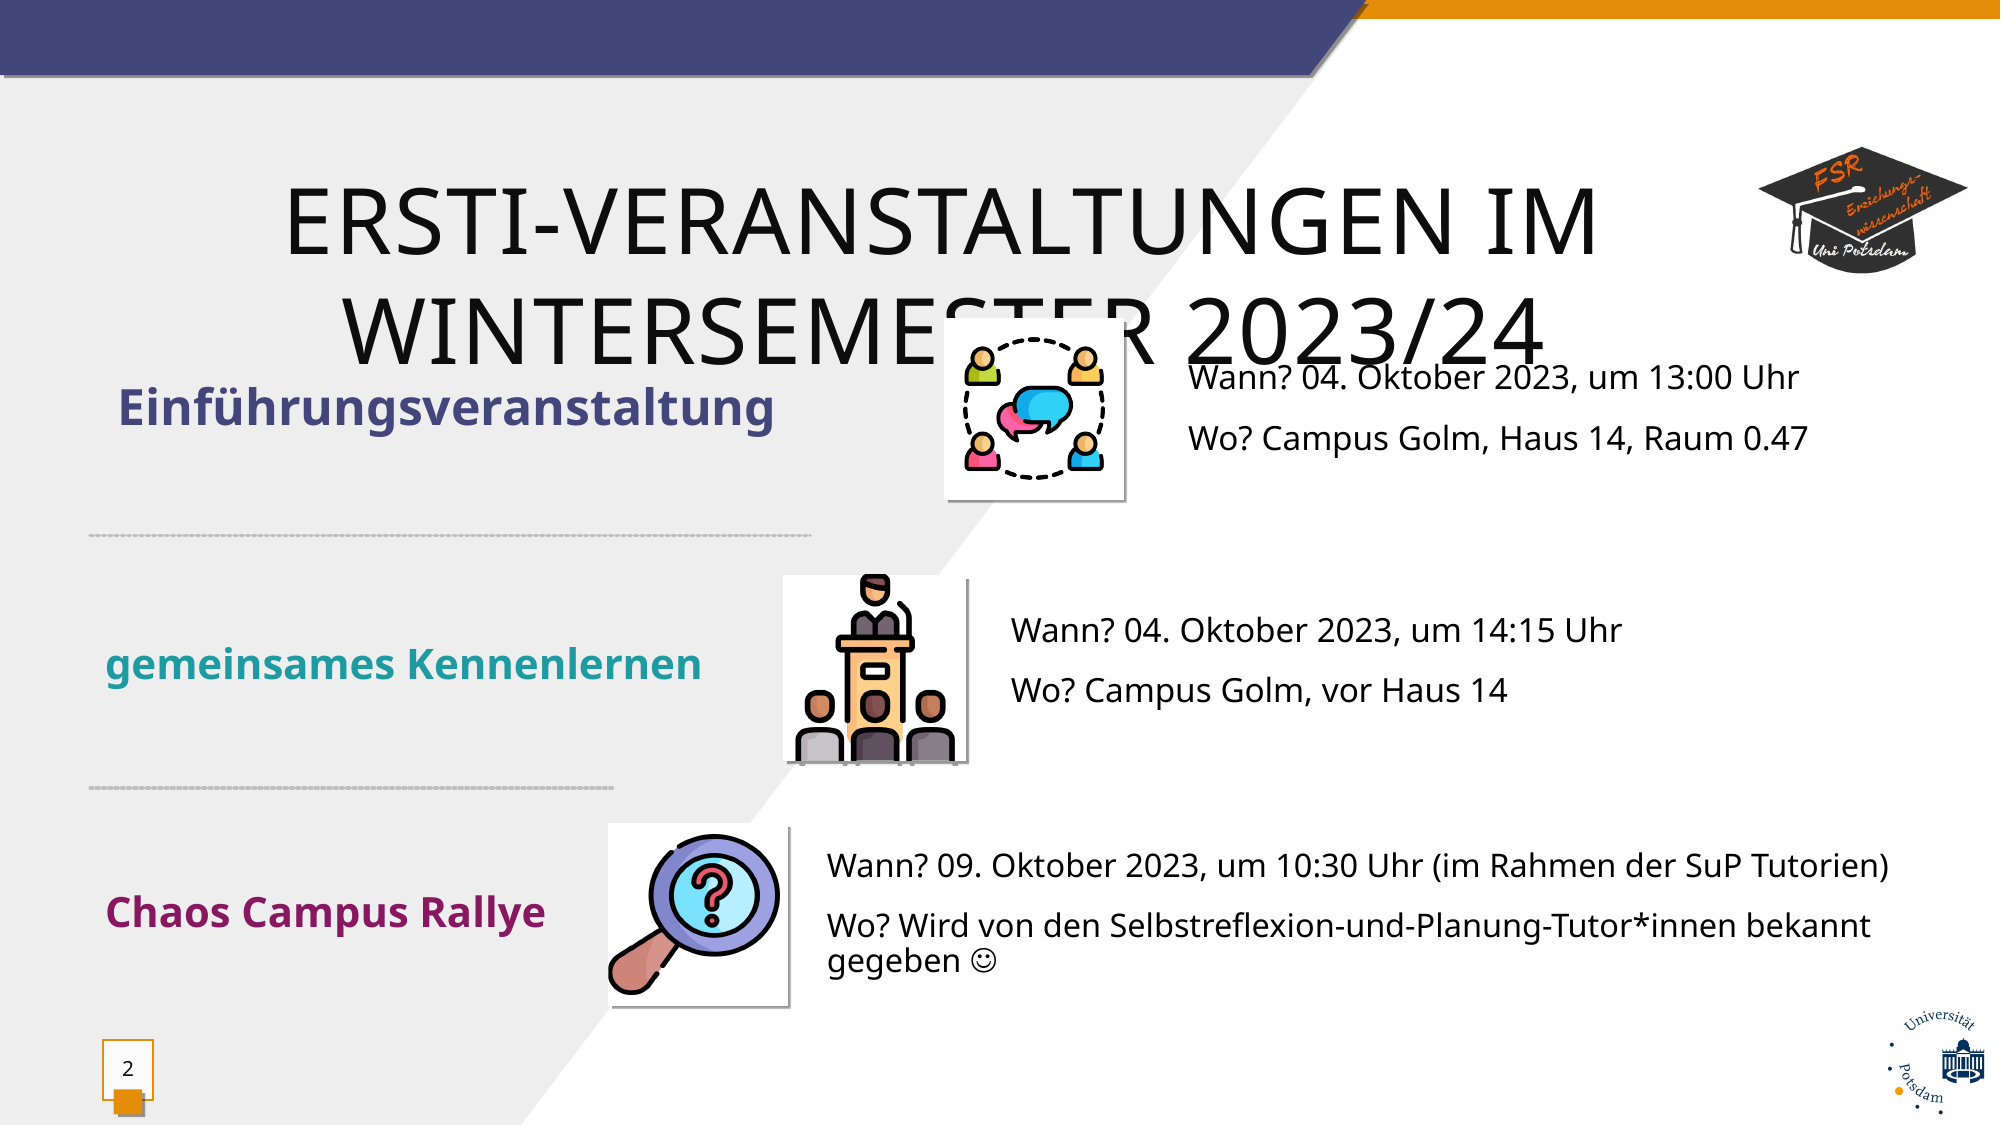

# Ersti-Veranstaltungen im Wintersemester 2023/24
Wann? 04. Oktober 2023, um 13:00 Uhr
Wo? Campus Golm, Haus 14, Raum 0.47
Einführungsveranstaltung
Wann? 04. Oktober 2023, um 14:15 Uhr
Wo? Campus Golm, vor Haus 14
gemeinsames Kennenlernen
Wann? 09. Oktober 2023, um 10:30 Uhr (im Rahmen der SuP Tutorien)
Wo? Wird von den Selbstreflexion-und-Planung-Tutor*innen bekannt gegeben 
Chaos Campus Rallye
2